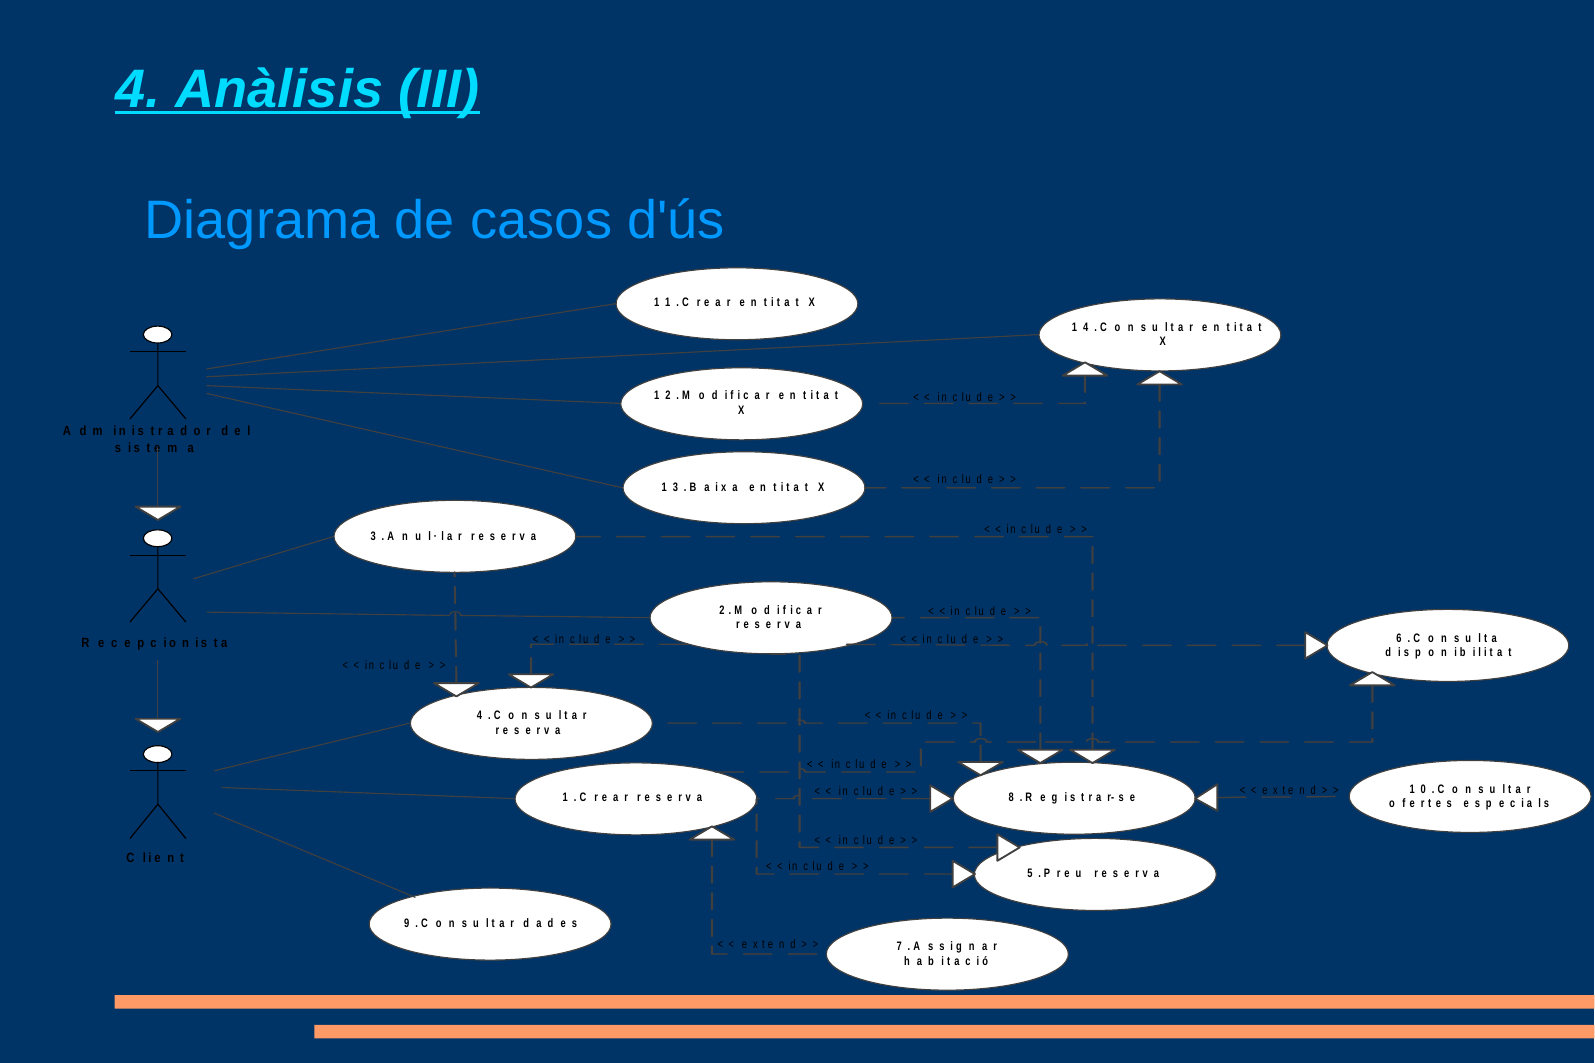

# 4. Anàlisis (III)
Diagrama de casos d'ús